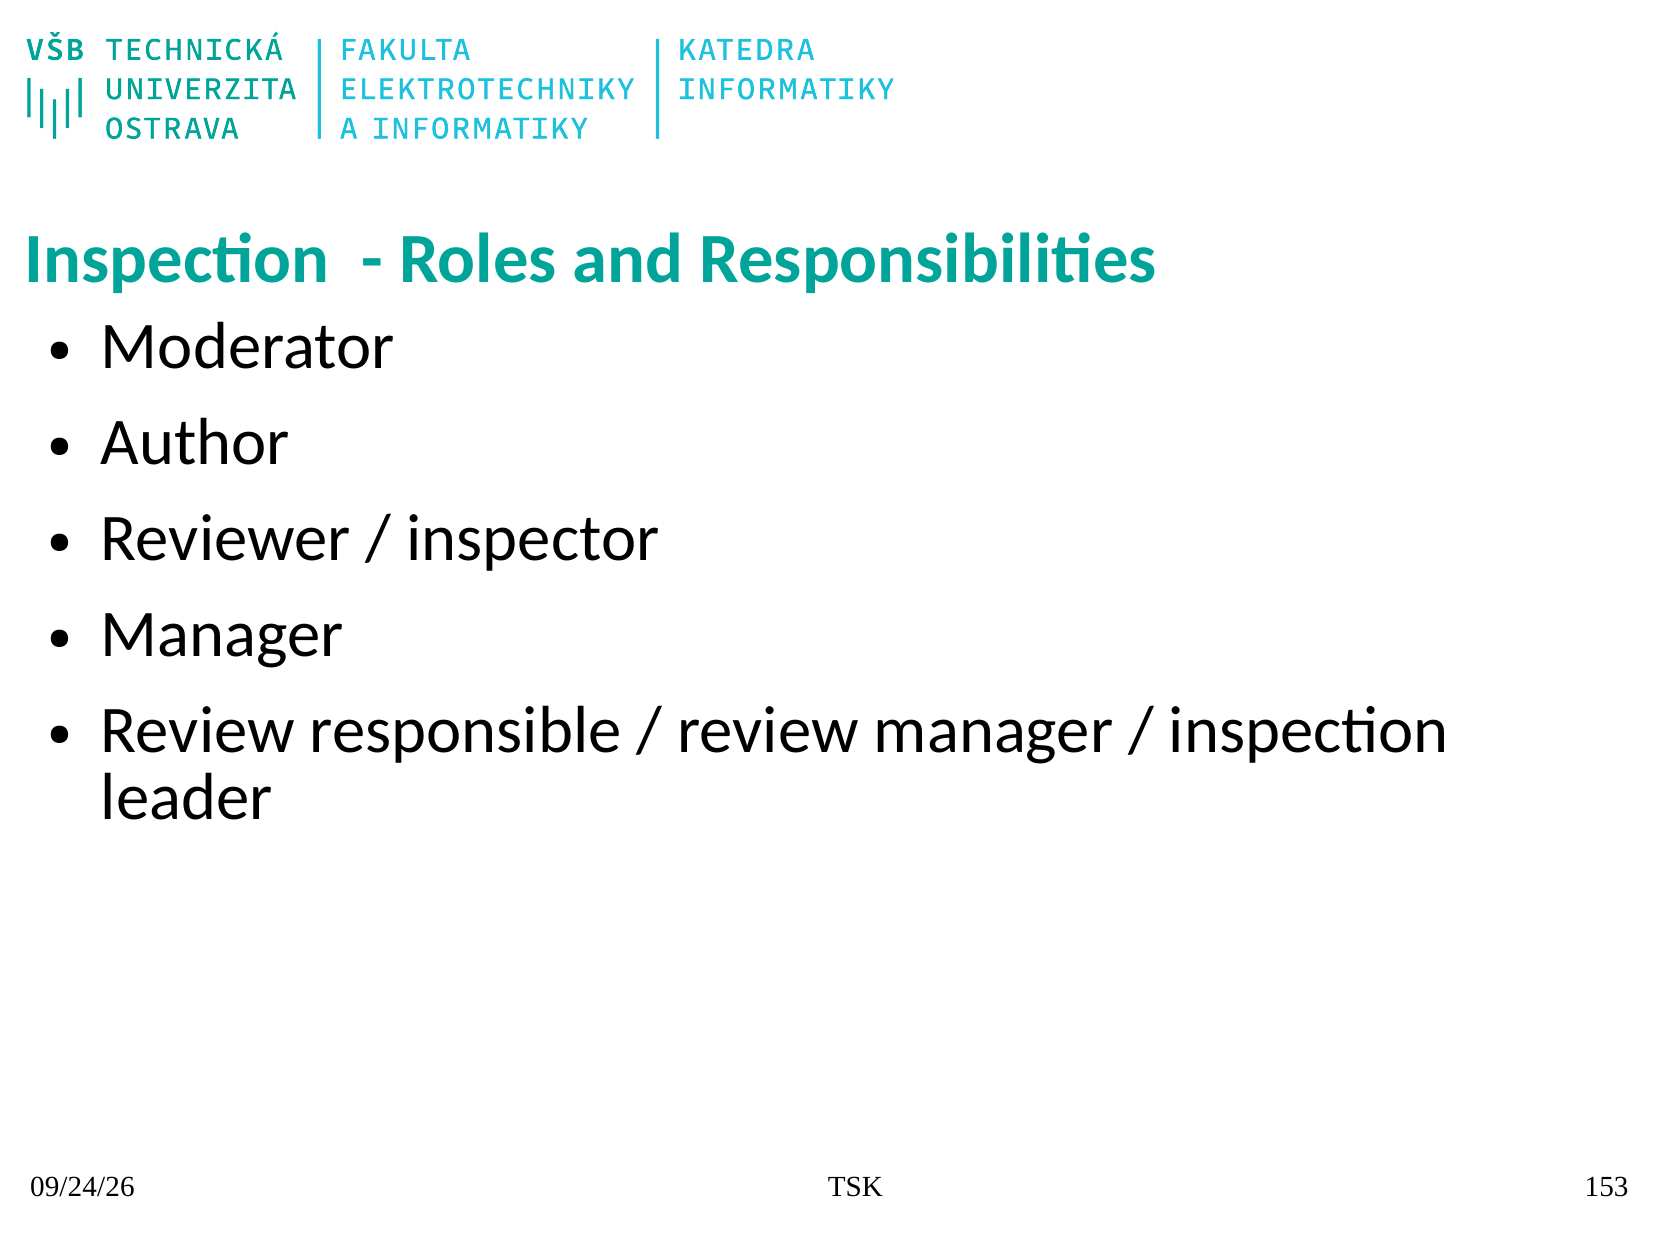

# Inspection - Roles and Responsibilities
Moderator
Author
Reviewer / inspector
Manager
Review responsible / review manager / inspection leader
TSK
153